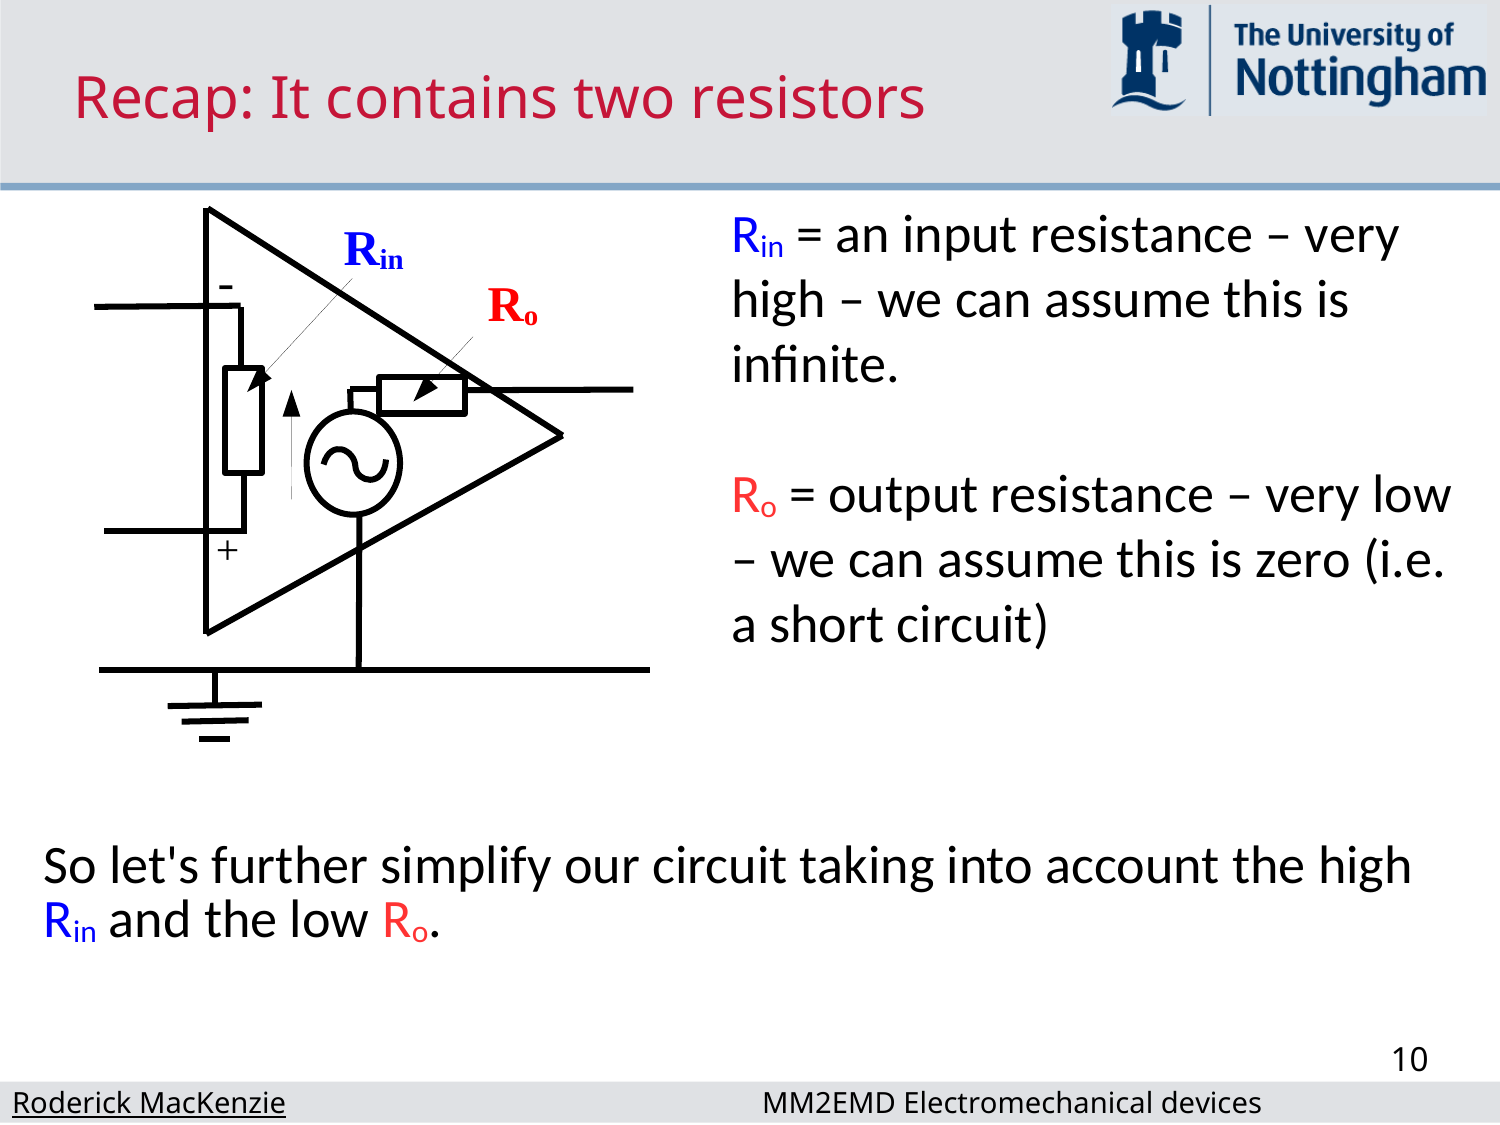

# Recap: It contains two resistors
Rin = an input resistance – very high – we can assume this is infinite.
Ro = output resistance – very low – we can assume this is zero (i.e. a short circuit)
Rin
-
Ro
+
So let's further simplify our circuit taking into account the high Rin and the low Ro.